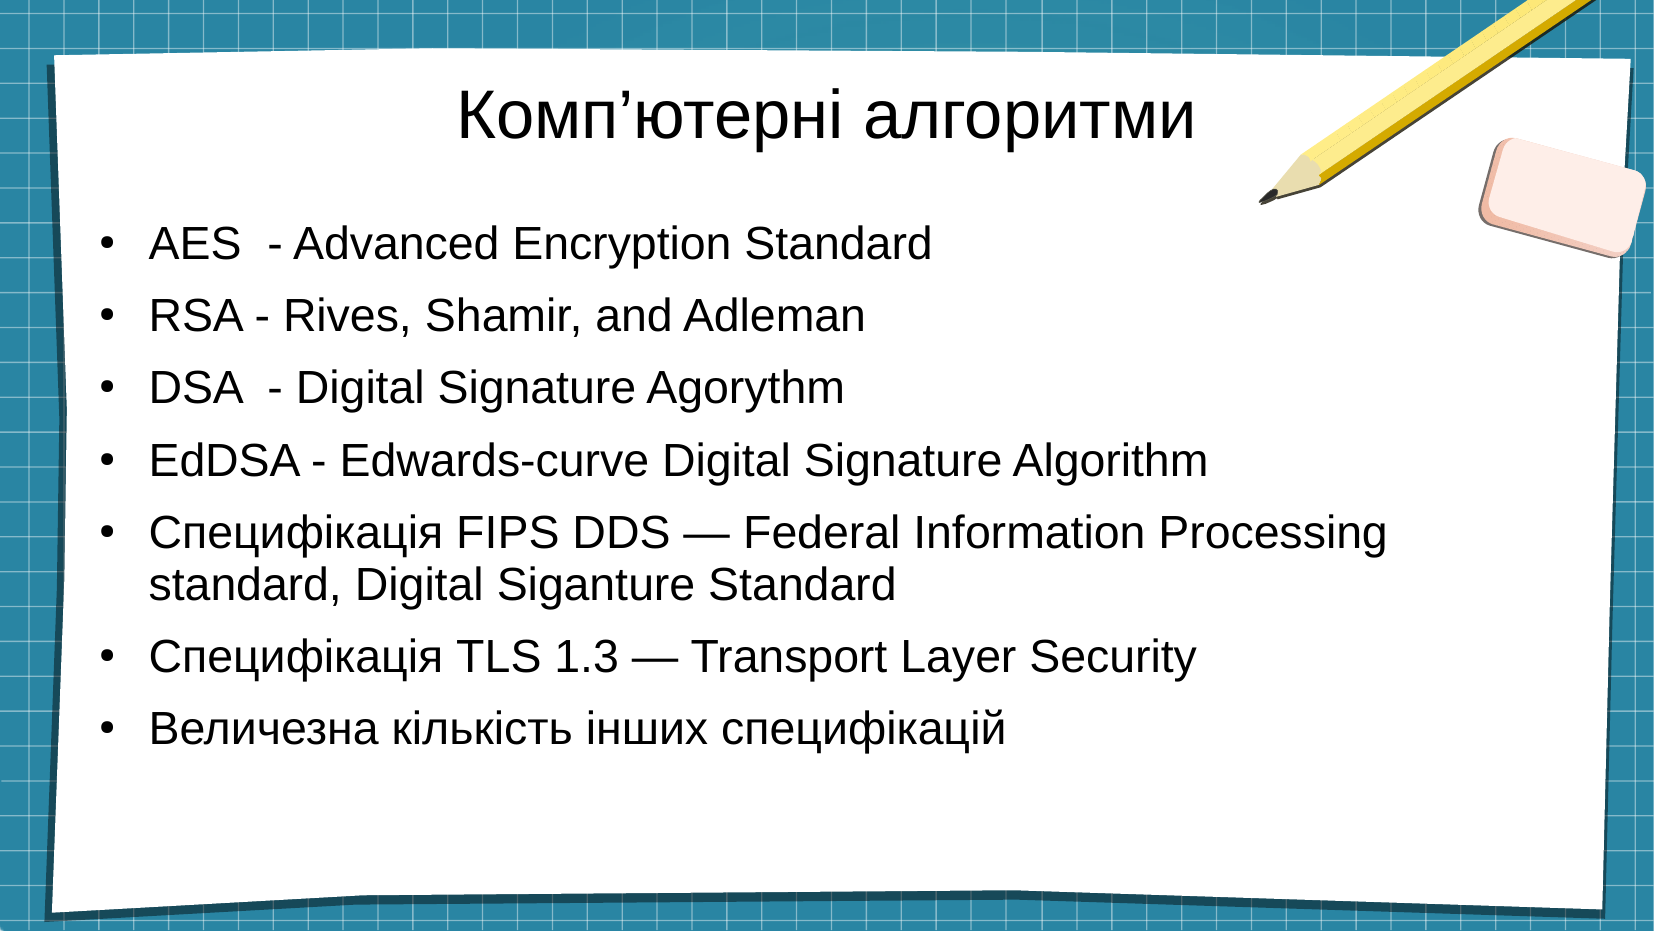

# Комп’ютерні алгоритми
AES - Advanced Encryption Standard
RSA - Rives, Shamir, and Adleman
DSA - Digital Signature Agorythm
EdDSA - Edwards-curve Digital Signature Algorithm
Специфікація FIPS DDS — Federal Information Processing standard, Digital Siganture Standard
Специфікація TLS 1.3 — Transport Layer Security
Величезна кількість інших специфікацій